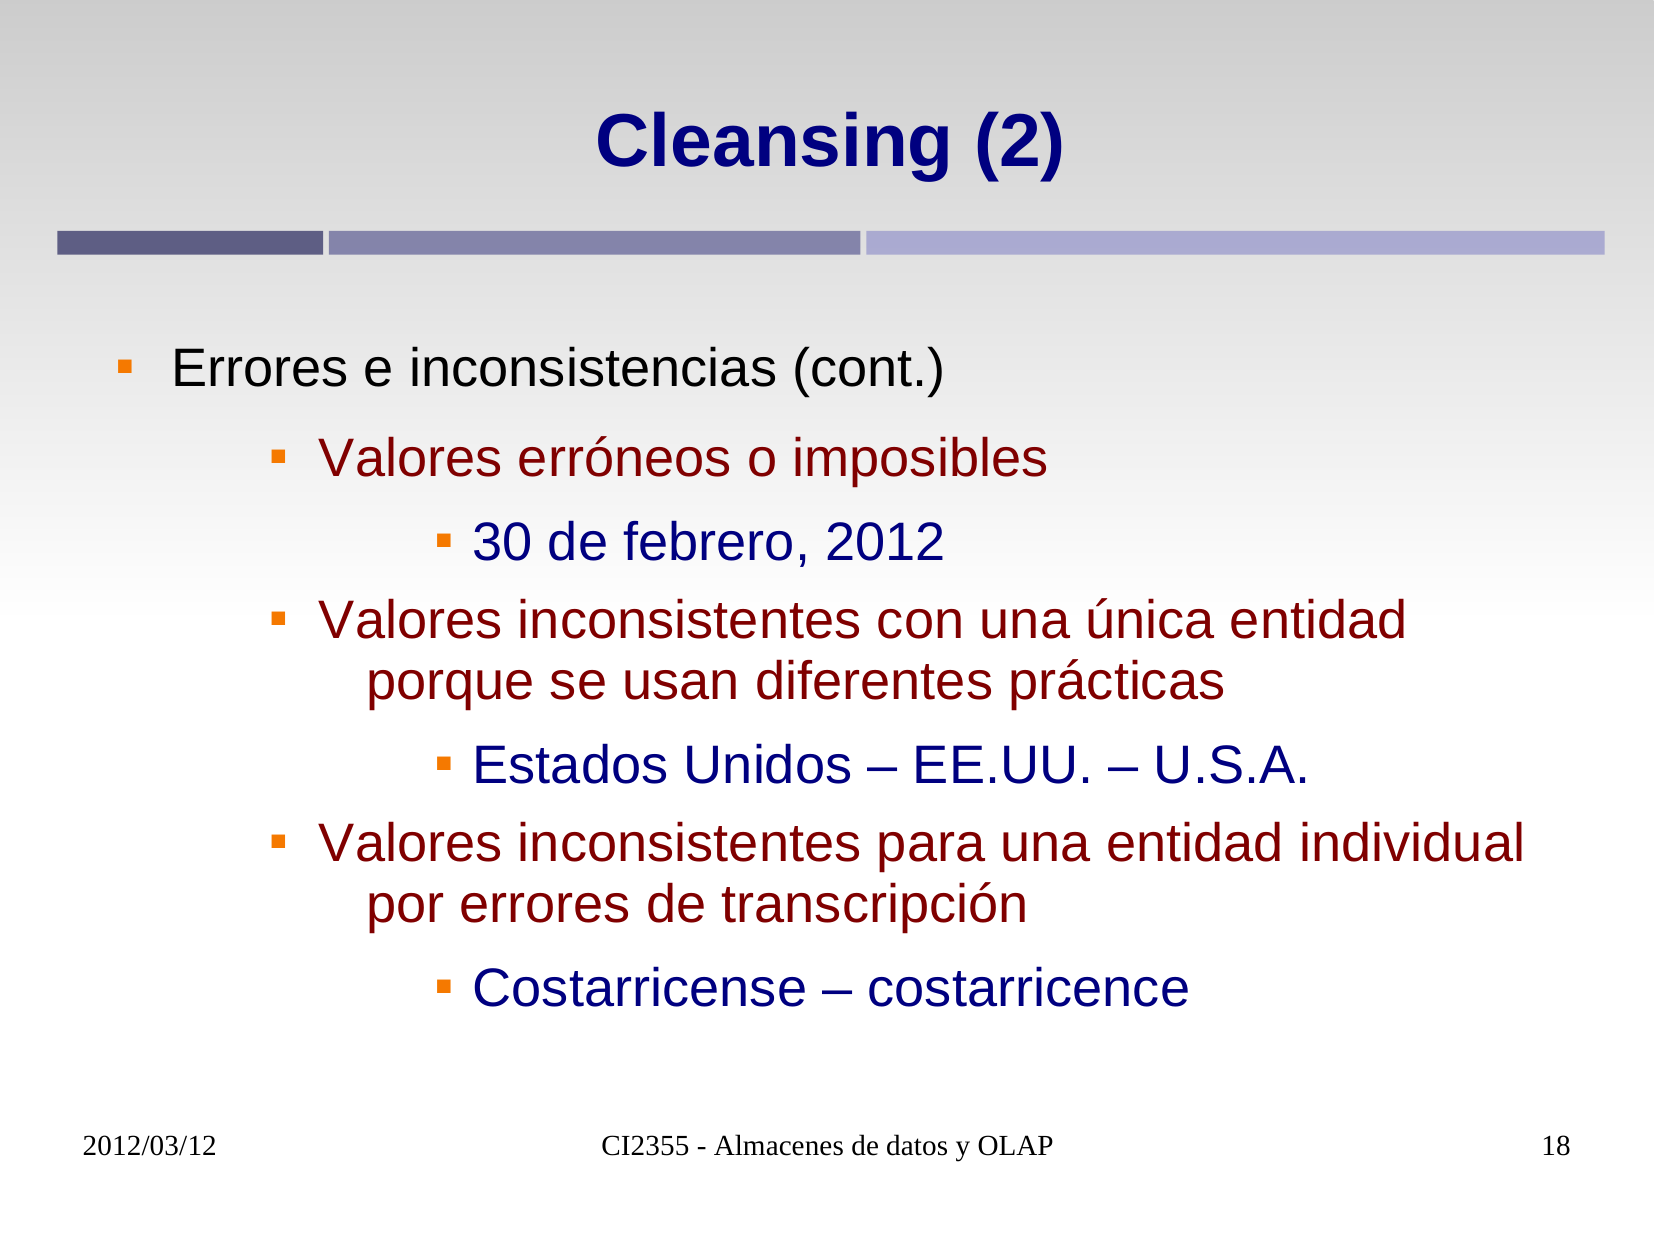

# Cleansing (2)
Errores e inconsistencias (cont.)
Valores erróneos o imposibles
30 de febrero, 2012
Valores inconsistentes con una única entidad porque se usan diferentes prácticas
Estados Unidos – EE.UU. – U.S.A.
Valores inconsistentes para una entidad individual por errores de transcripción
Costarricense – costarricence
2012/03/12
CI2355 - Almacenes de datos y OLAP
18